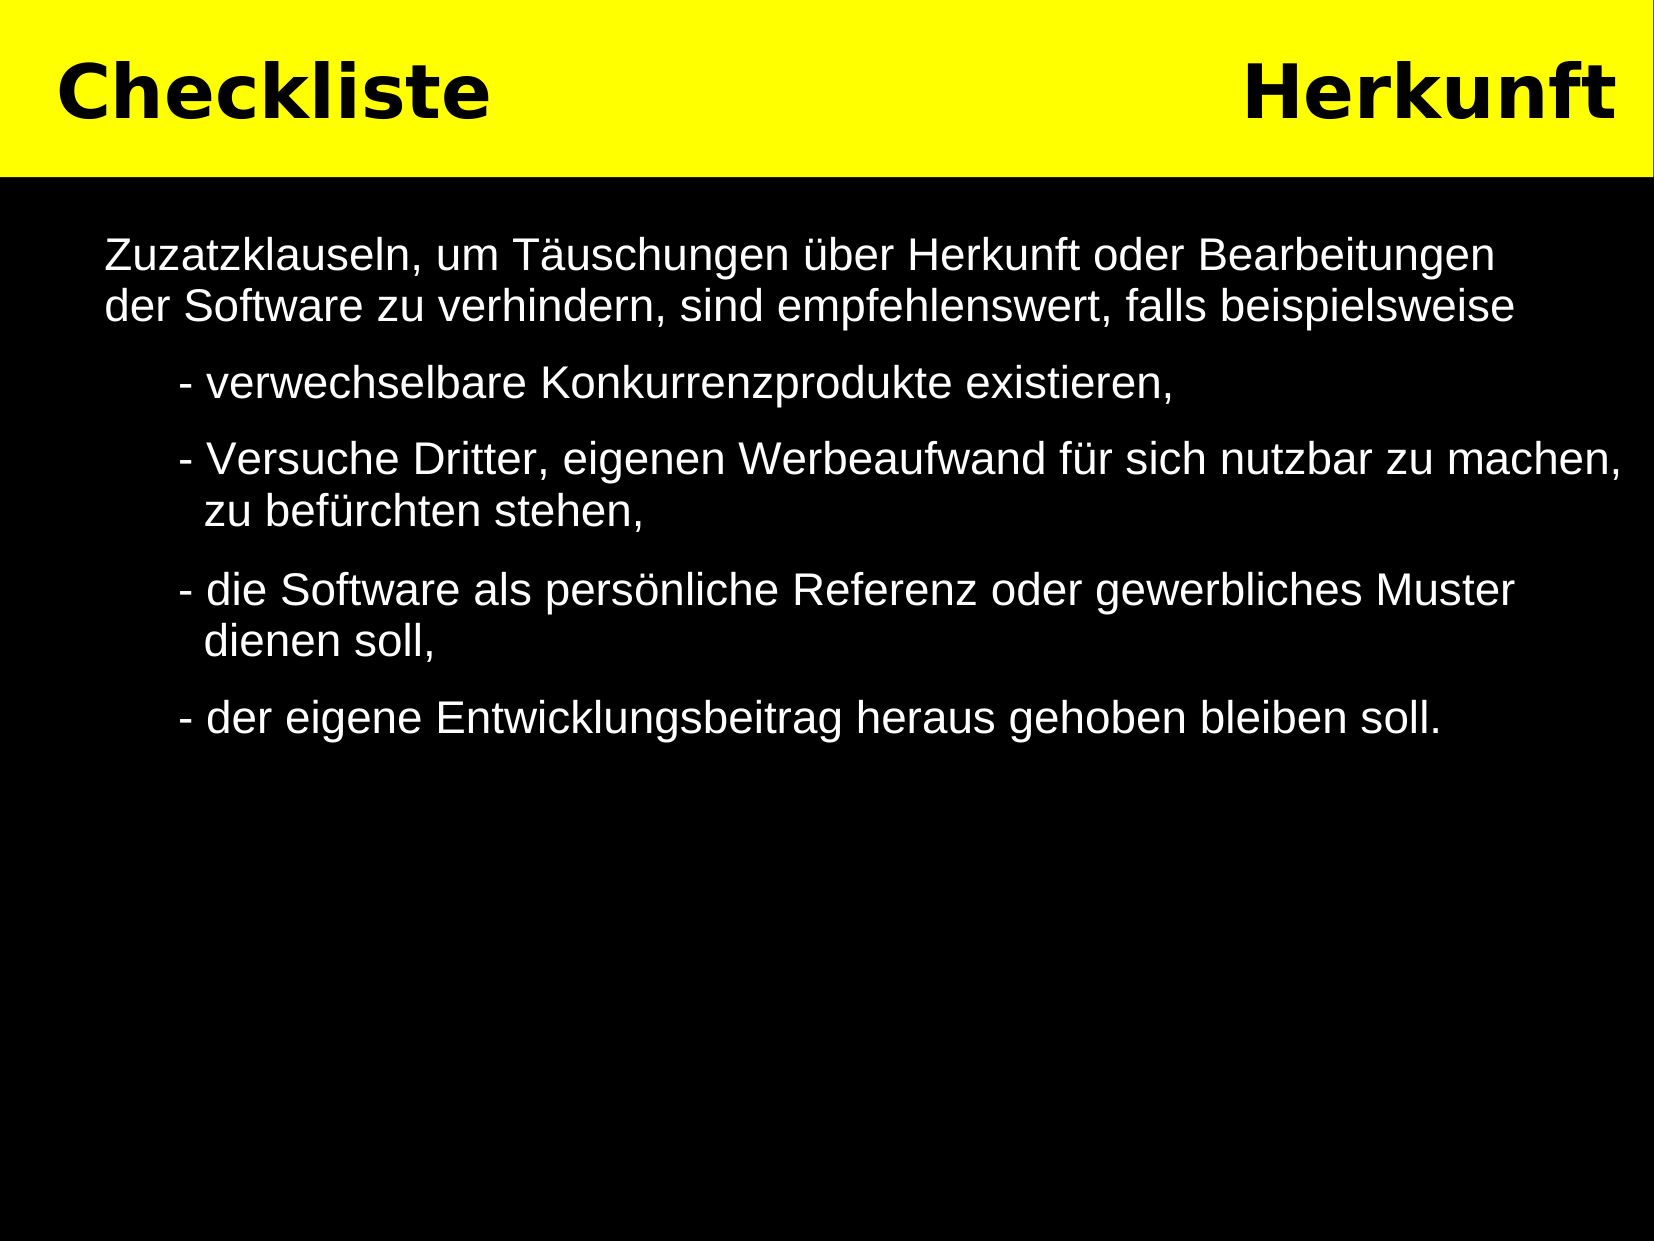

Checkliste 									 Herkunft
Zuzatzklauseln, um Täuschungen über Herkunft oder Bearbeitungen
der Software zu verhindern, sind empfehlenswert, falls beispielsweise
	- verwechselbare Konkurrenzprodukte existieren,
	- Versuche Dritter, eigenen Werbeaufwand für sich nutzbar zu machen,
	 zu befürchten stehen,
	- die Software als persönliche Referenz oder gewerbliches Muster
	 dienen soll,
	- der eigene Entwicklungsbeitrag heraus gehoben bleiben soll.